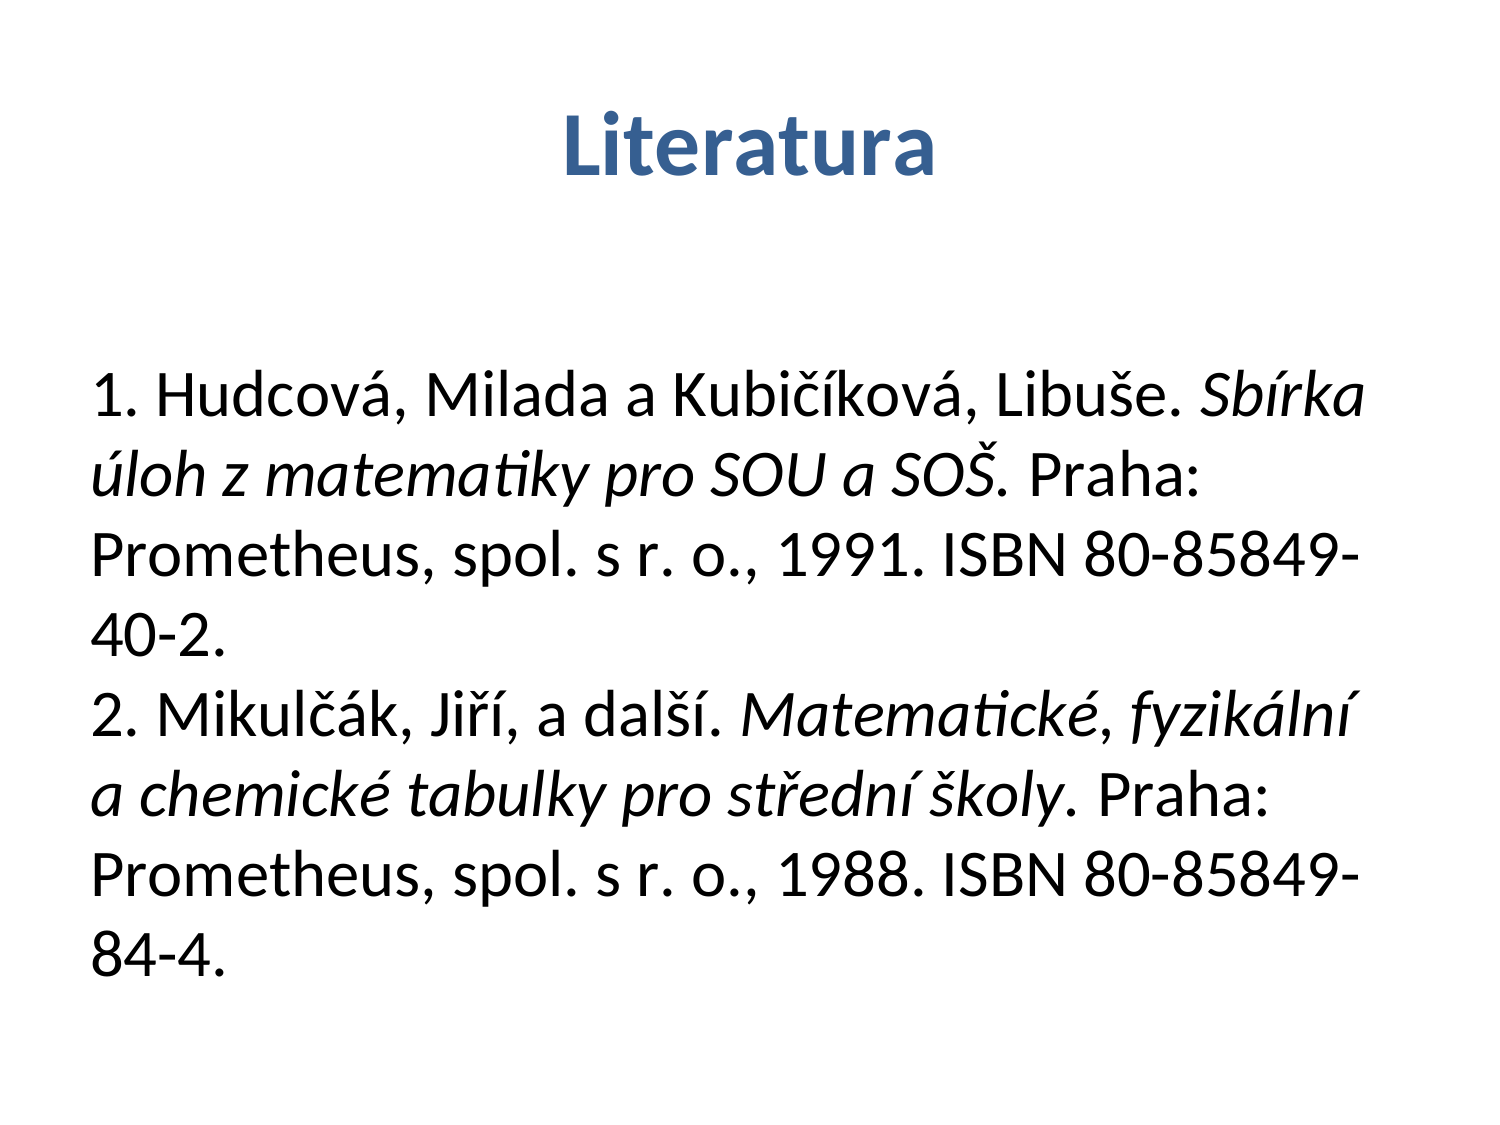

# Literatura
1. Hudcová, Milada a Kubičíková, Libuše. Sbírka úloh z matematiky pro SOU a SOŠ. Praha: Prometheus, spol. s r. o., 1991. ISBN 80-85849-40-2.
2. Mikulčák, Jiří, a další. Matematické, fyzikální
a chemické tabulky pro střední školy. Praha: Prometheus, spol. s r. o., 1988. ISBN 80-85849-84-4.